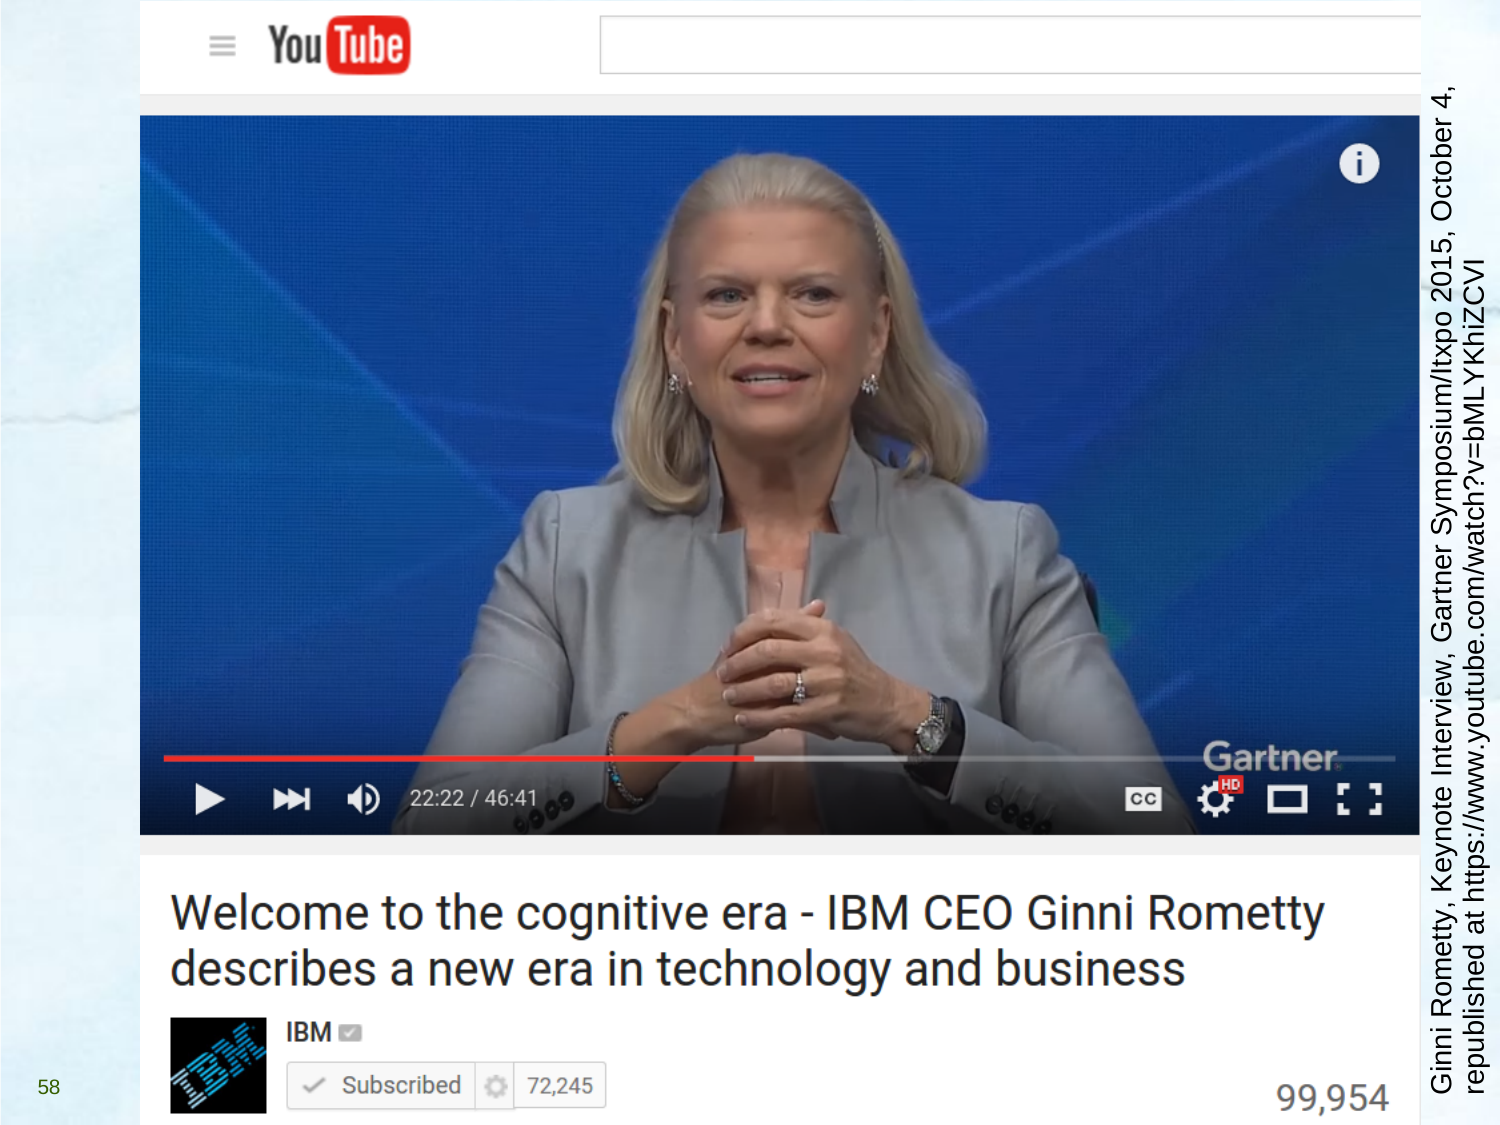

Ginni Rometty, Keynote Interview, Gartner Symposium/Itxpo 2015, October 4, republished at https://www.youtube.com/watch?v=bMLYKhiZCVI
Systems Coevolving: Sciences, Service, Smarter, Cognitive
February 2016
58